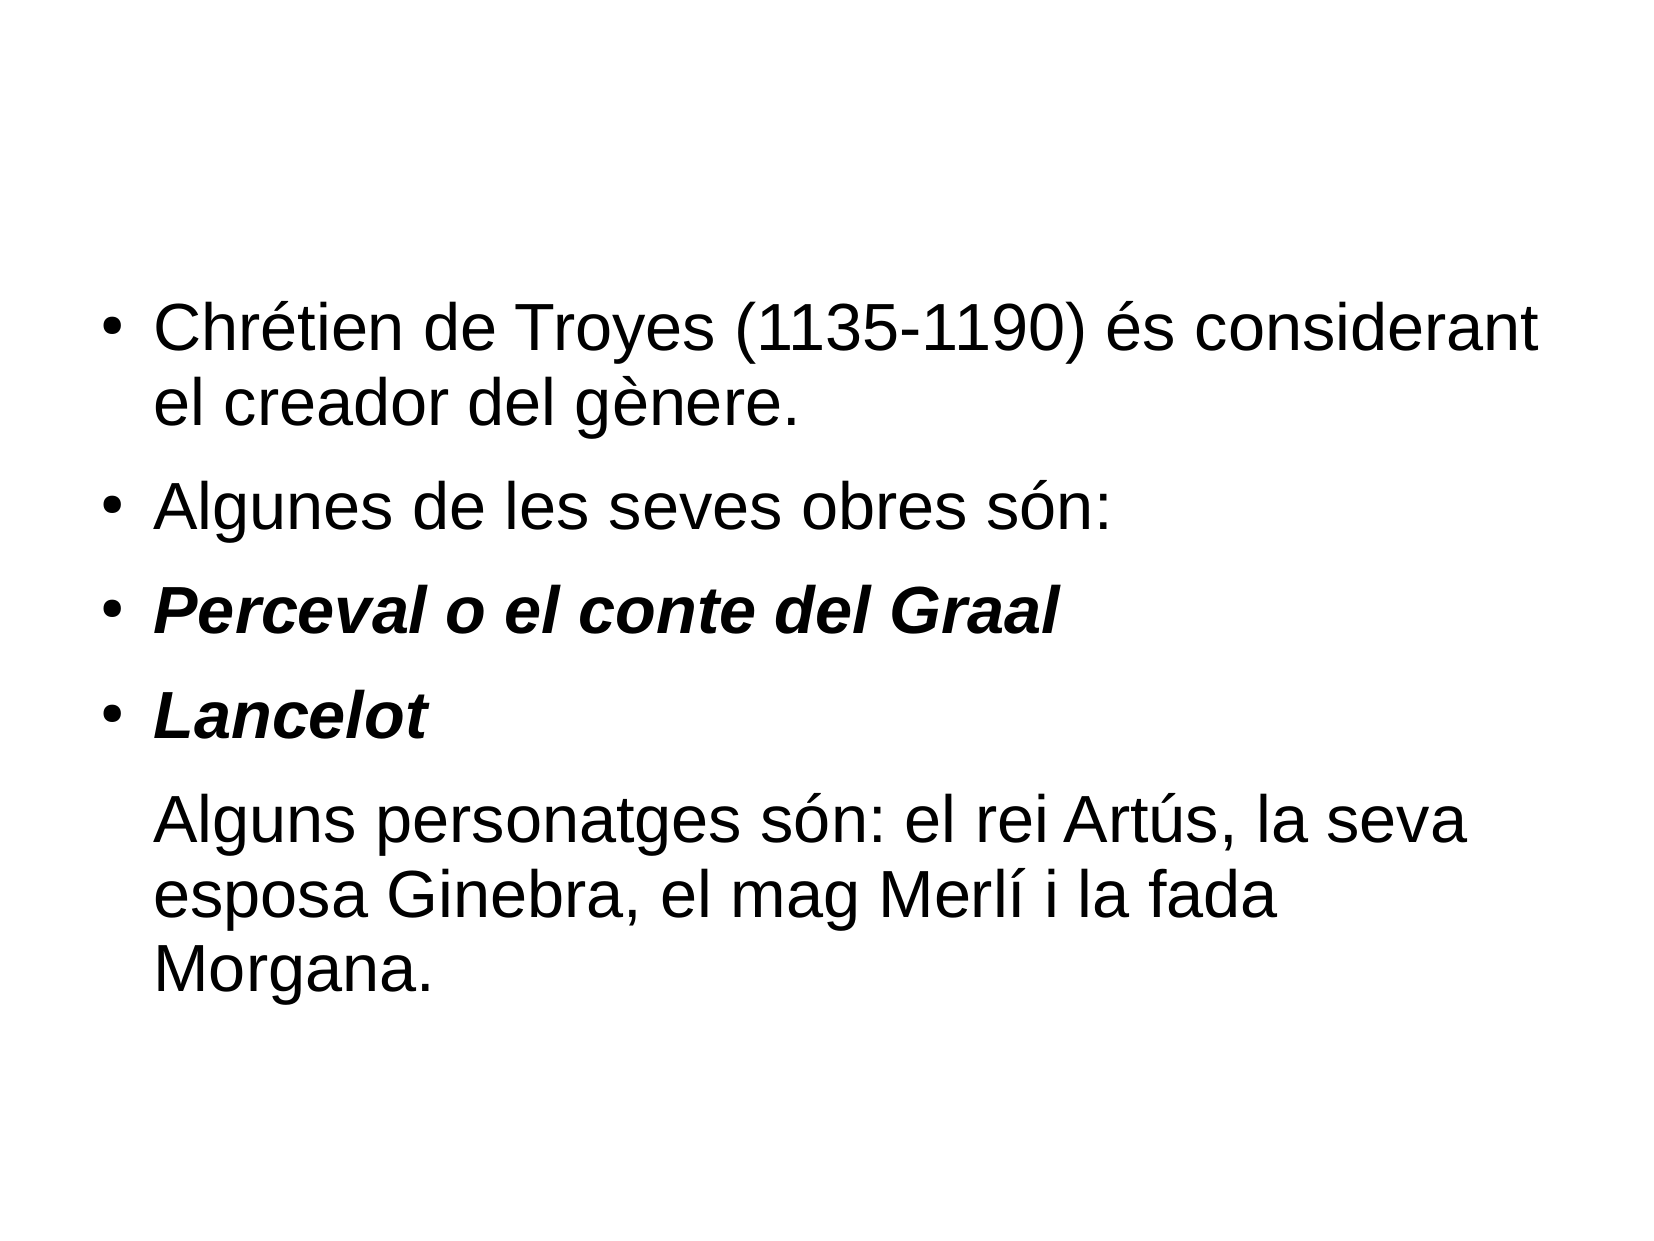

#
Chrétien de Troyes (1135-1190) és considerant el creador del gènere.
Algunes de les seves obres són:
Perceval o el conte del Graal
Lancelot
Alguns personatges són: el rei Artús, la seva esposa Ginebra, el mag Merlí i la fada Morgana.